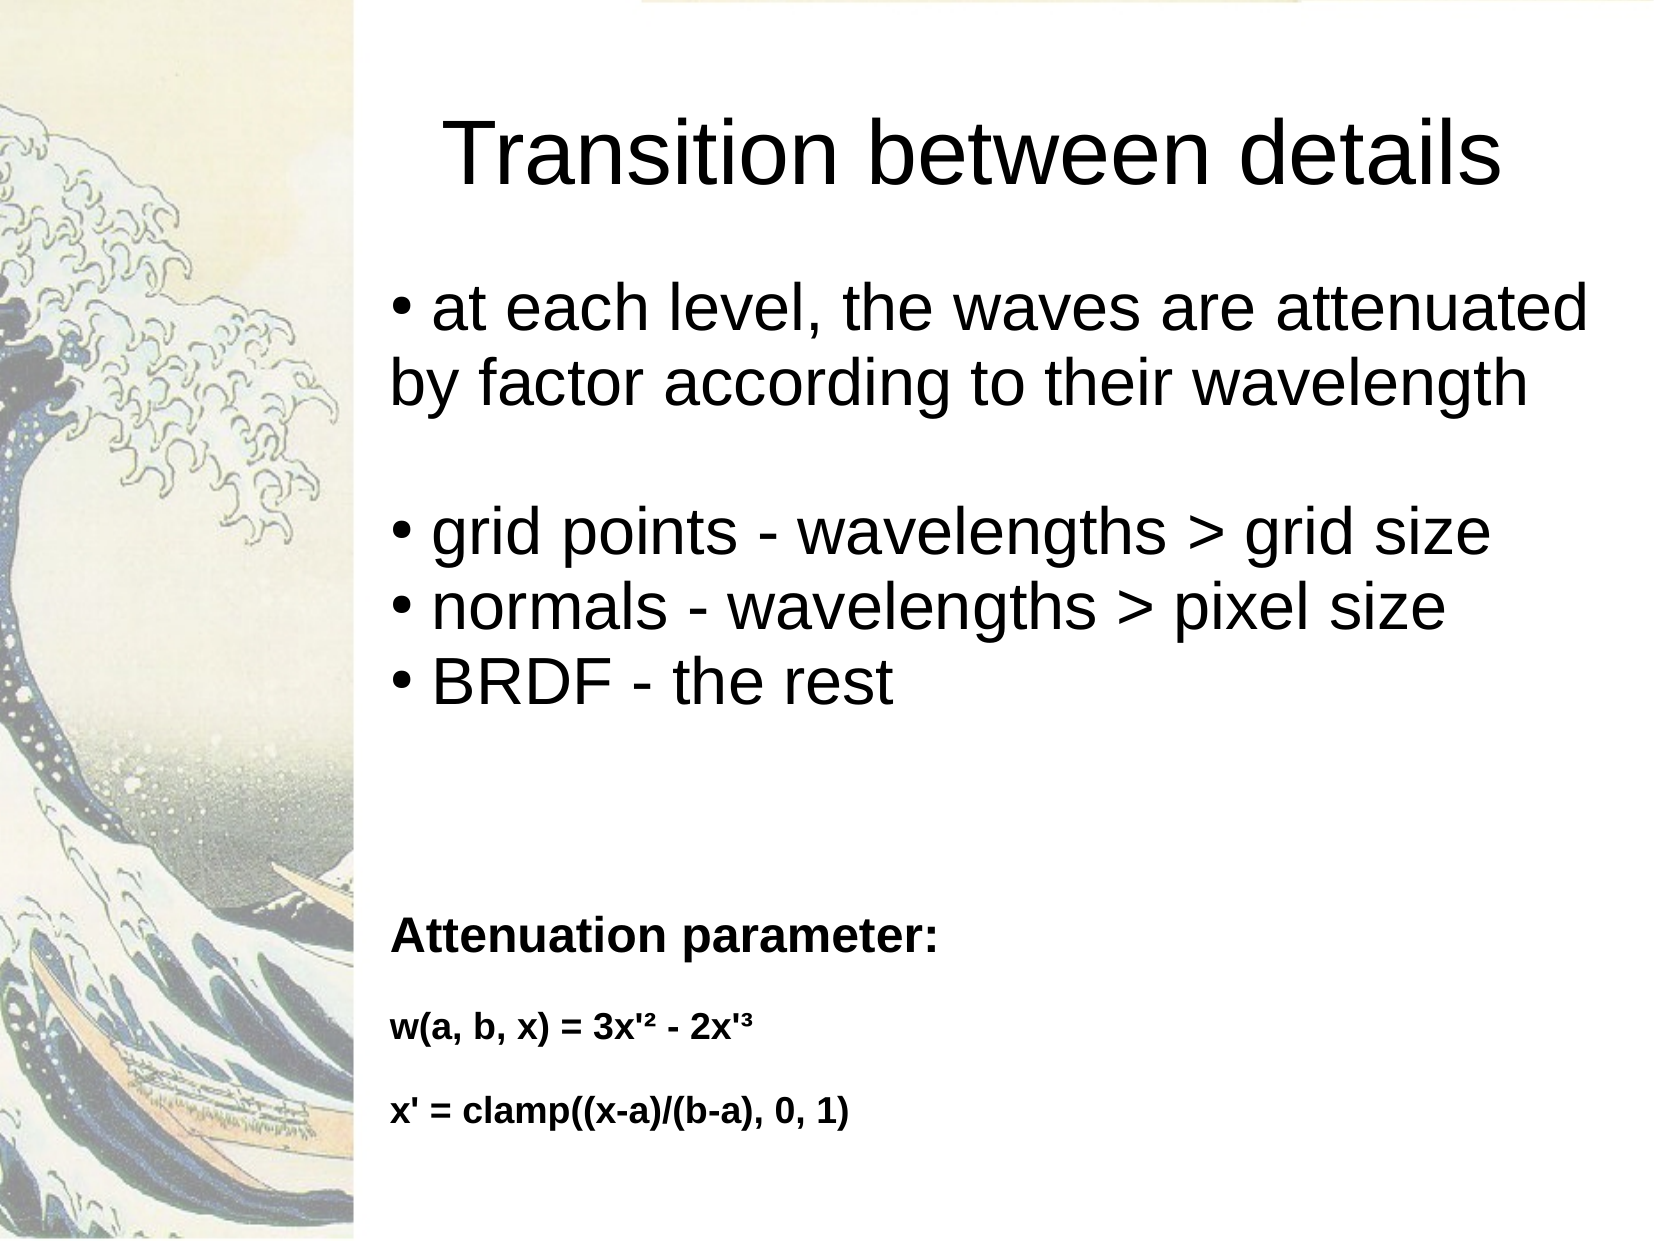

# Transition between details
 at each level, the waves are attenuated by factor according to their wavelength
 grid points - wavelengths > grid size
 normals - wavelengths > pixel size
 BRDF - the rest
Attenuation parameter:
w(a, b, x) = 3x'² - 2x'³
x' = clamp((x-a)/(b-a), 0, 1)